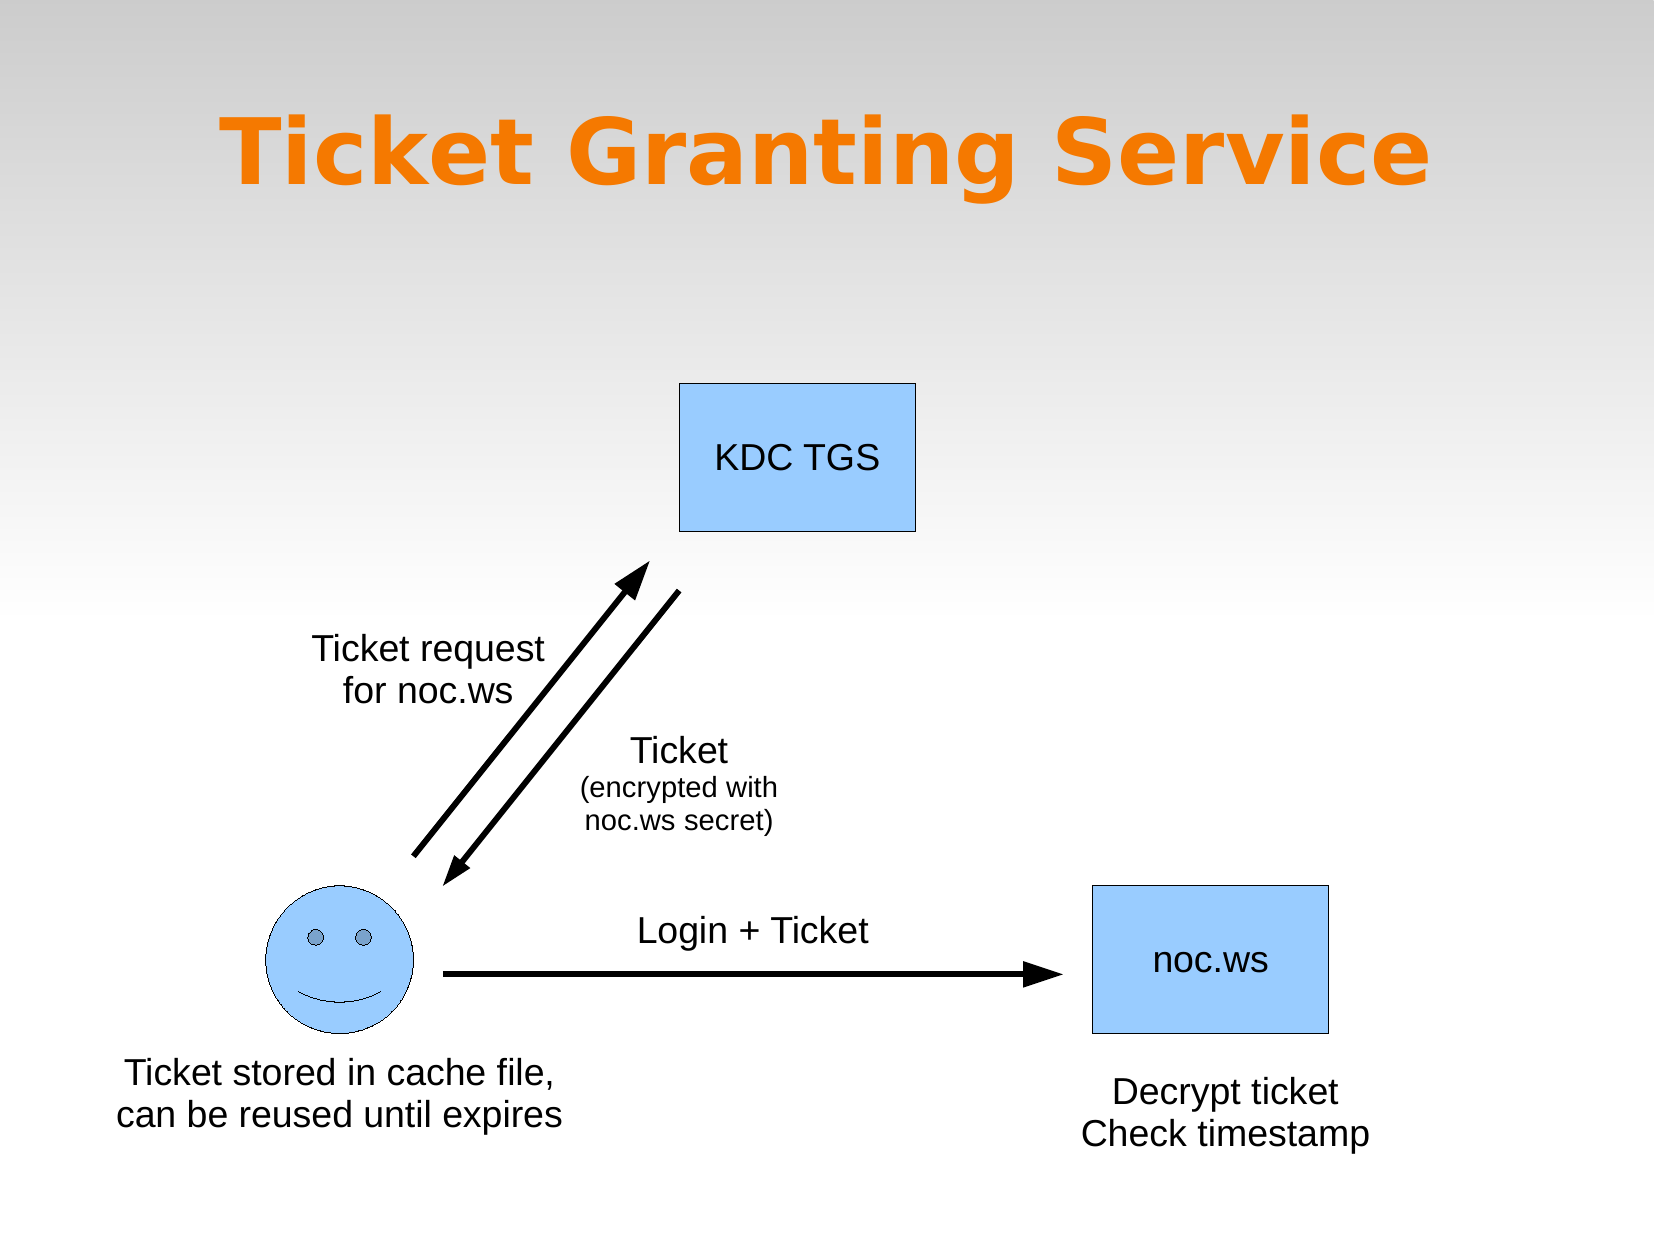

# Ticket Granting Service
KDC TGS
Ticket request
for noc.ws
Ticket
(encrypted with
noc.ws secret)
noc.ws
Login + Ticket
Ticket stored in cache file,
can be reused until expires
Decrypt ticket
Check timestamp